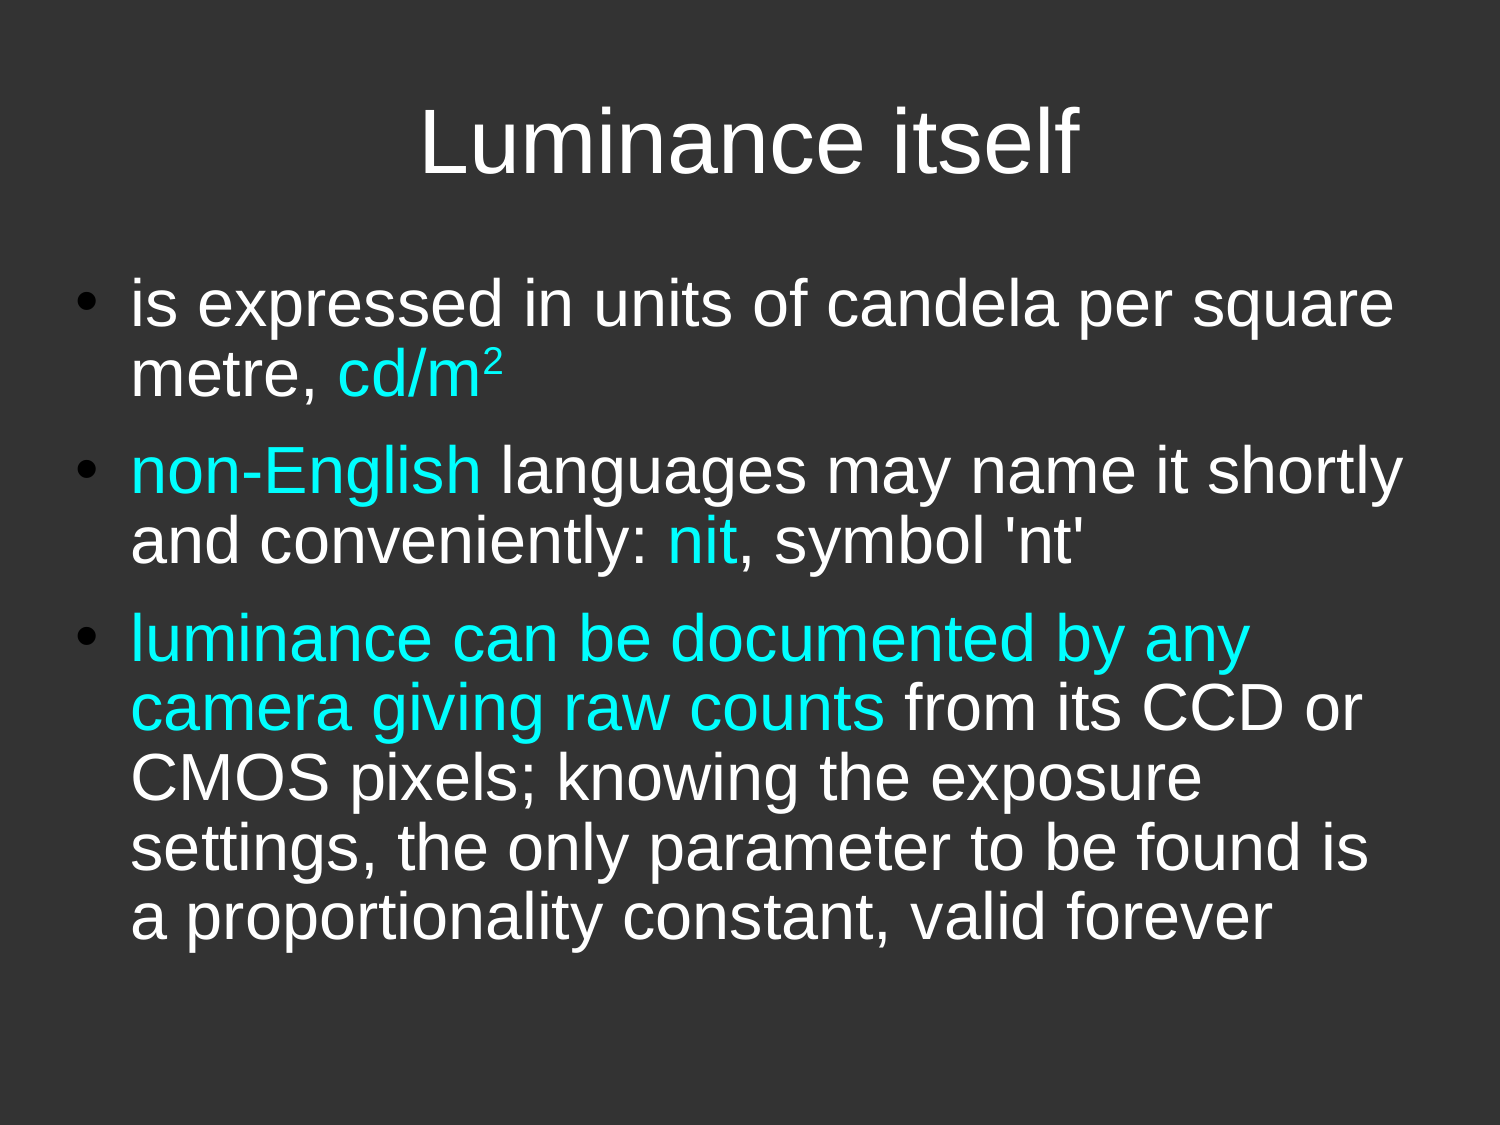

# Luminance itself
is expressed in units of candela per square metre, cd/m2
non-English languages may name it shortly and conveniently: nit, symbol 'nt'
luminance can be documented by any camera giving raw counts from its CCD or CMOS pixels; knowing the exposure settings, the only parameter to be found is a proportionality constant, valid forever